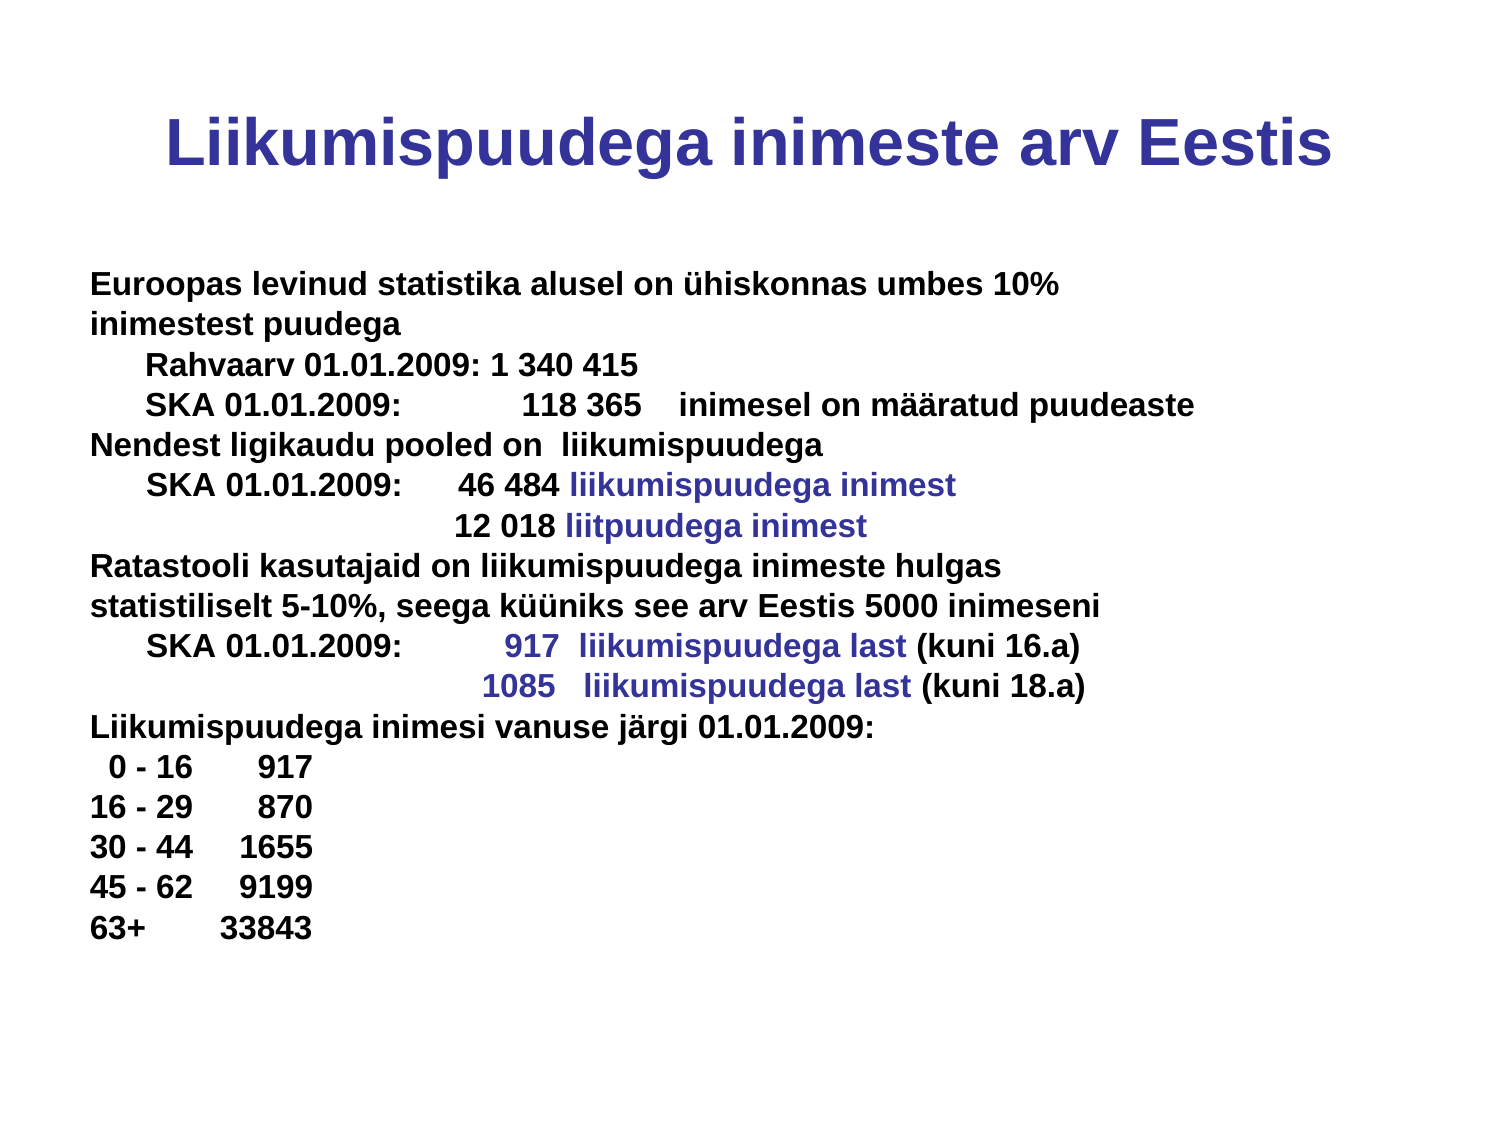

# Liikumispuudega inimeste arv Eestis
Euroopas levinud statistika alusel on ühiskonnas umbes 10%
inimestest puudega
 Rahvaarv 01.01.2009: 1 340 415
 SKA 01.01.2009: 118 365 inimesel on määratud puudeaste
Nendest ligikaudu pooled on liikumispuudega
 	SKA 01.01.2009: 46 484 liikumispuudega inimest
			 12 018 liitpuudega inimest
Ratastooli kasutajaid on liikumispuudega inimeste hulgas
statistiliselt 5-10%, seega küüniks see arv Eestis 5000 inimeseni
	SKA 01.01.2009: 917 liikumispuudega last (kuni 16.a)
			 1085 liikumispuudega last (kuni 18.a)
Liikumispuudega inimesi vanuse järgi 01.01.2009:
 0 - 16	 917
16 - 29	 870
30 - 44	1655
45 - 62 9199
63+ 33843